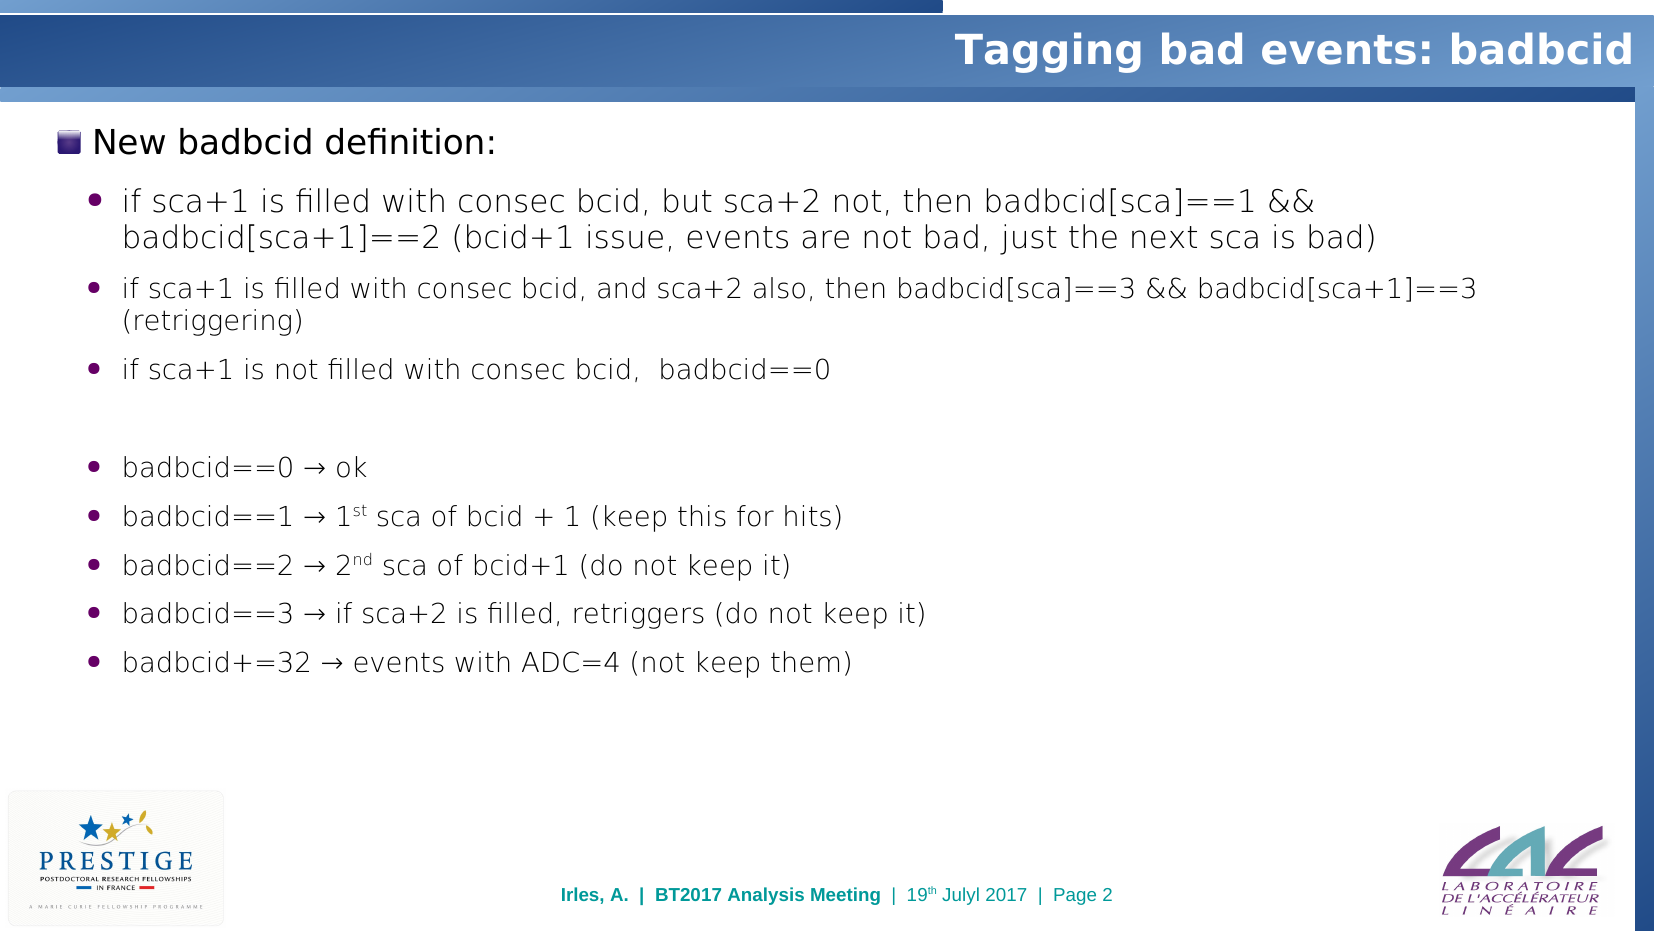

# Tagging bad events: badbcid
New badbcid definition:
if sca+1 is filled with consec bcid, but sca+2 not, then badbcid[sca]==1 && badbcid[sca+1]==2 (bcid+1 issue, events are not bad, just the next sca is bad)
if sca+1 is filled with consec bcid, and sca+2 also, then badbcid[sca]==3 && badbcid[sca+1]==3 (retriggering)
if sca+1 is not filled with consec bcid, badbcid==0
badbcid==0 → ok
badbcid==1 → 1st sca of bcid + 1 (keep this for hits)
badbcid==2 → 2nd sca of bcid+1 (do not keep it)
badbcid==3 → if sca+2 is filled, retriggers (do not keep it)
badbcid+=32 → events with ADC=4 (not keep them)